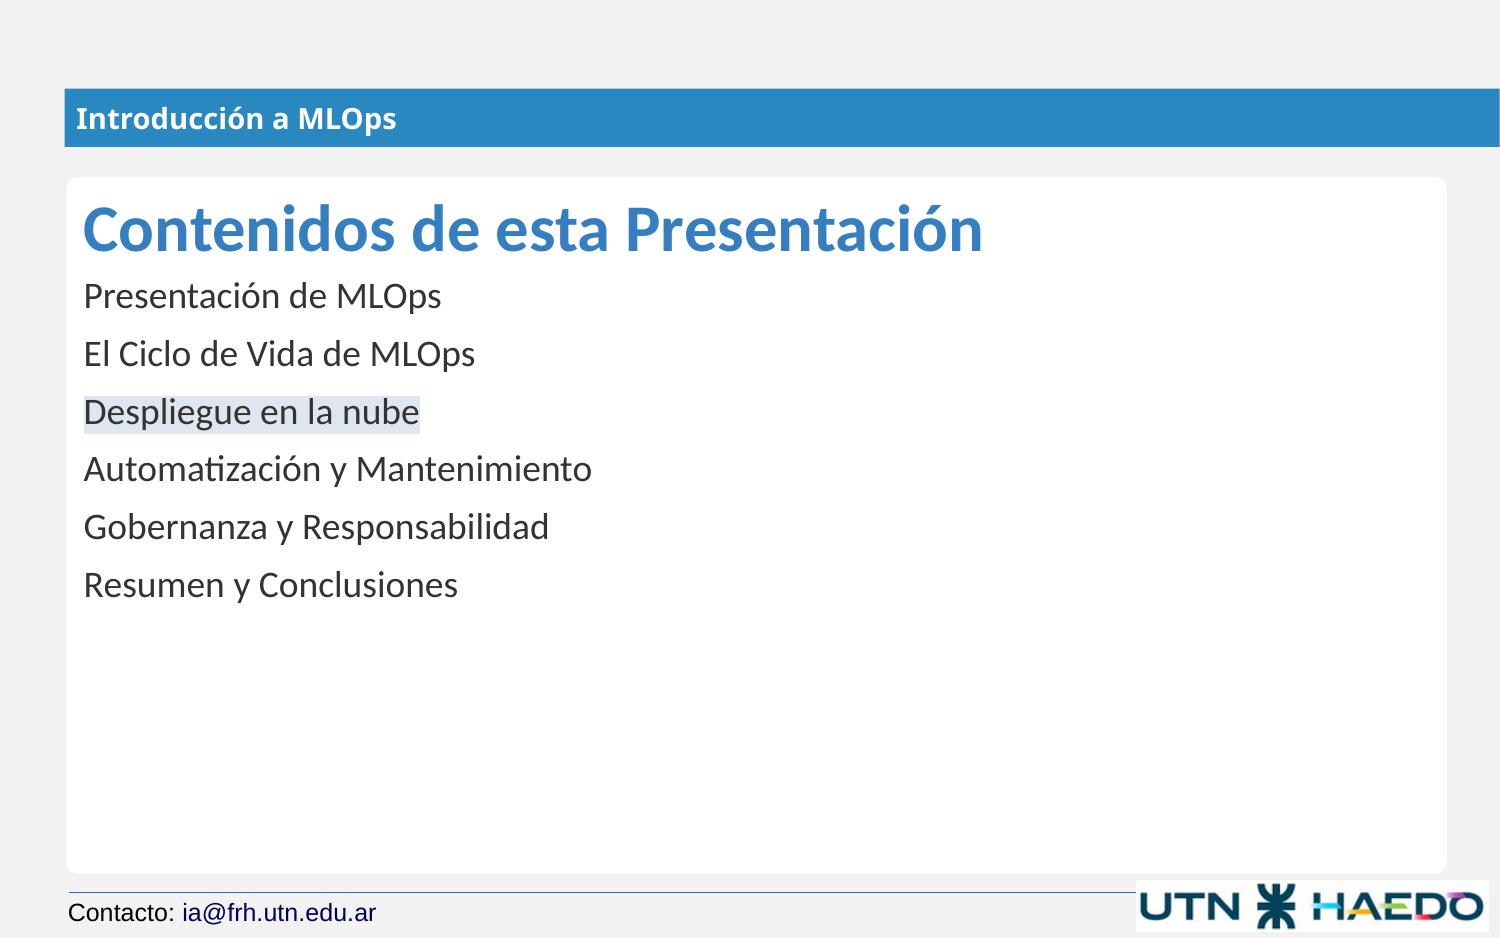

Introducción a MLOps
Contenidos de esta Presentación
Presentación de MLOps
El Ciclo de Vida de MLOps
Despliegue en la nube
Automatización y Mantenimiento
Gobernanza y Responsabilidad
Resumen y Conclusiones